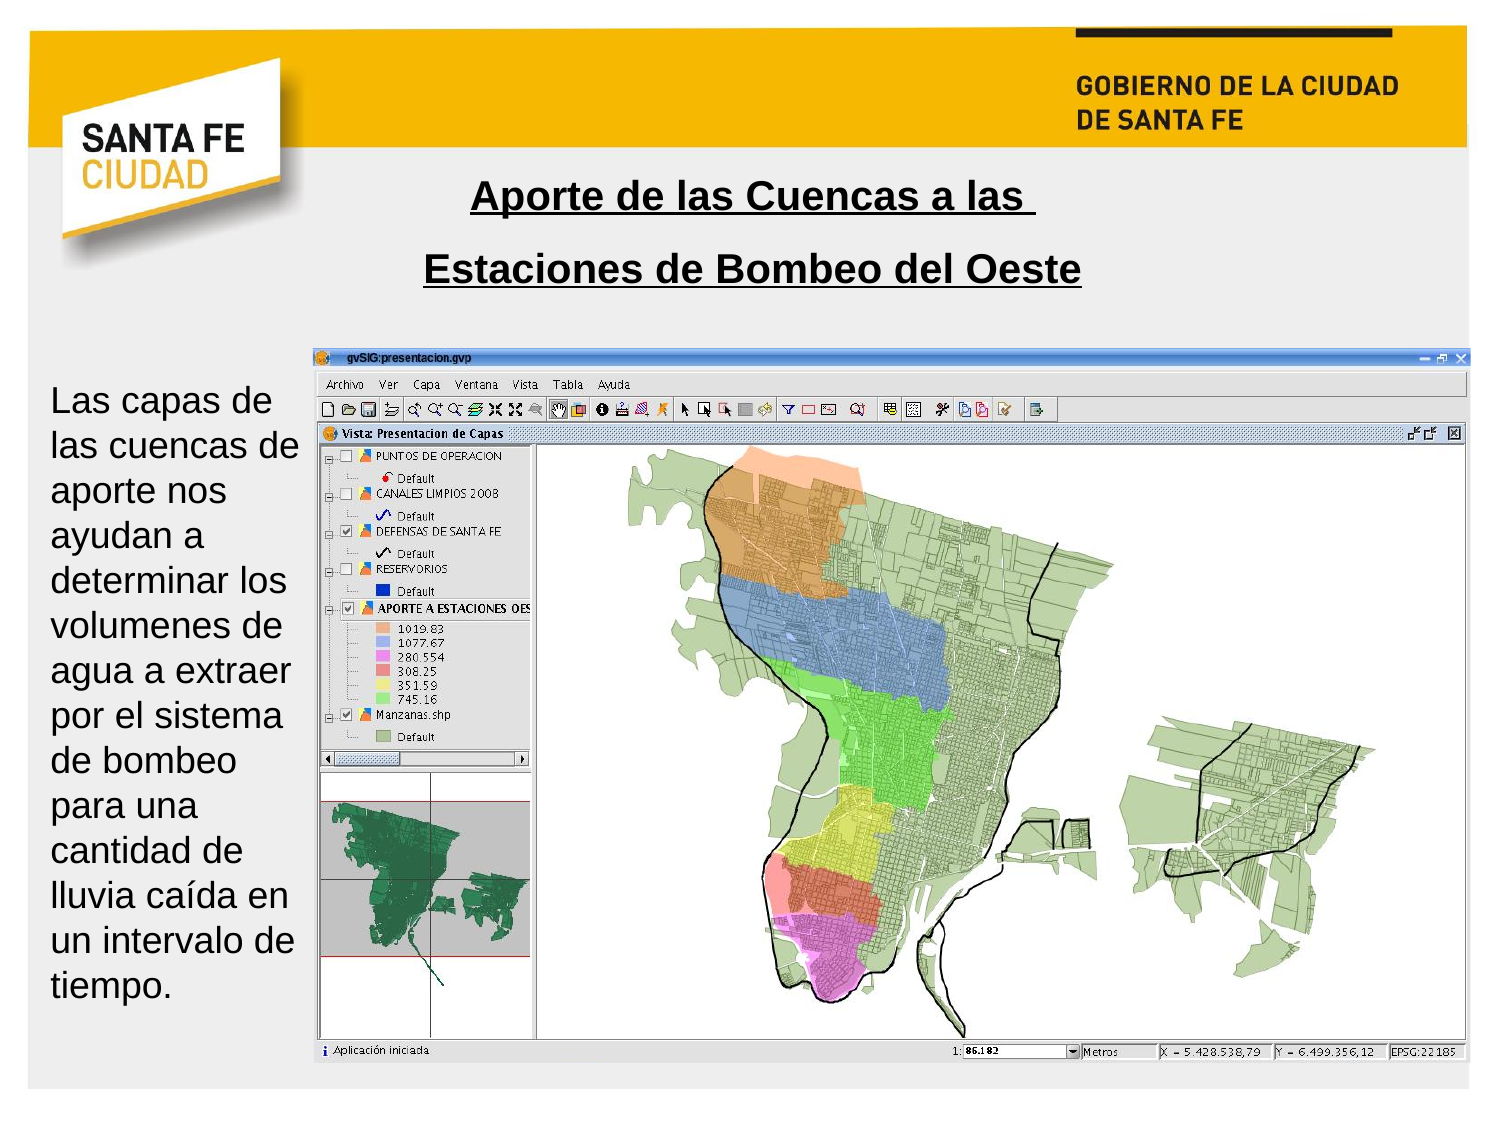

Aporte de las Cuencas a las
Estaciones de Bombeo del Oeste
Las capas de las cuencas de aporte nos ayudan a determinar los volumenes de agua a extraer por el sistema de bombeo para una cantidad de lluvia caída en un intervalo de tiempo.